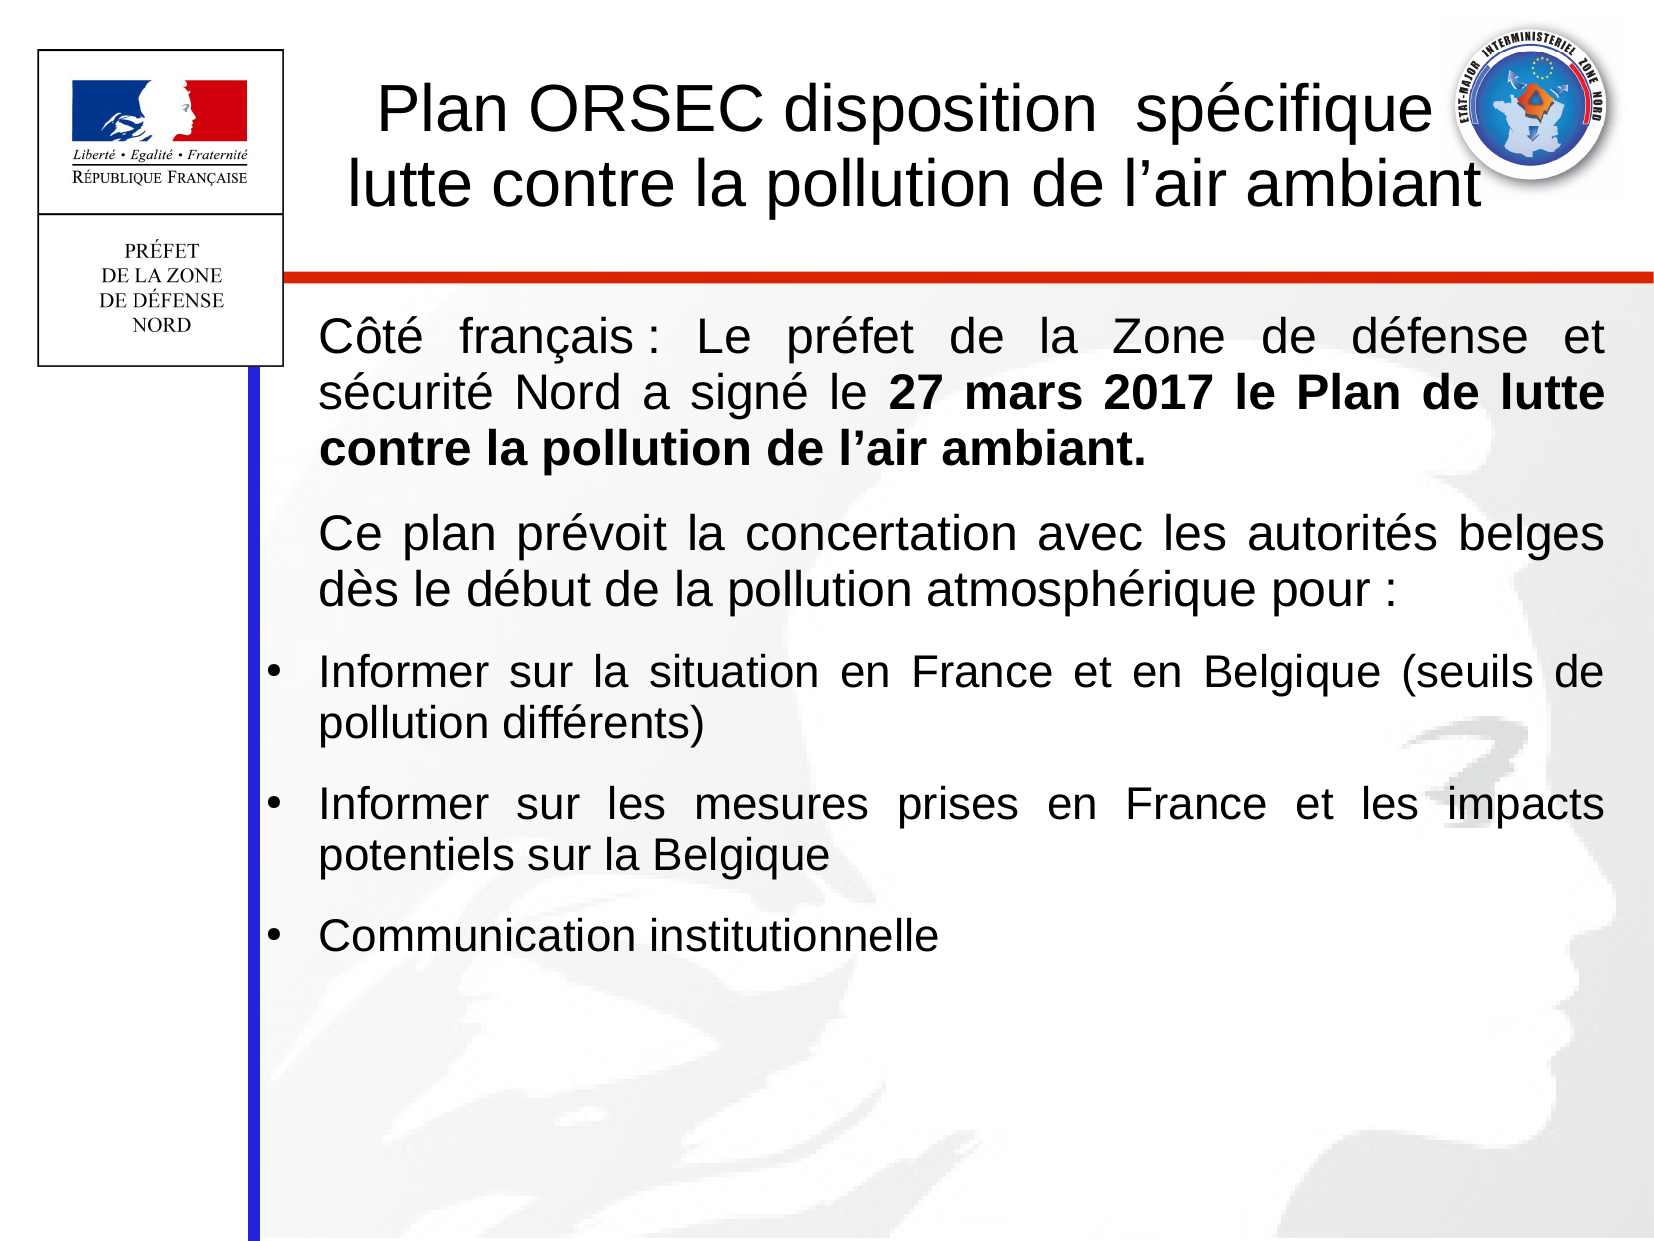

# Plan ORSEC disposition spécifique lutte contre la pollution de l’air ambiant
Côté français : Le préfet de la Zone de défense et sécurité Nord a signé le 27 mars 2017 le Plan de lutte contre la pollution de l’air ambiant.
Ce plan prévoit la concertation avec les autorités belges dès le début de la pollution atmosphérique pour :
Informer sur la situation en France et en Belgique (seuils de pollution différents)
Informer sur les mesures prises en France et les impacts potentiels sur la Belgique
Communication institutionnelle